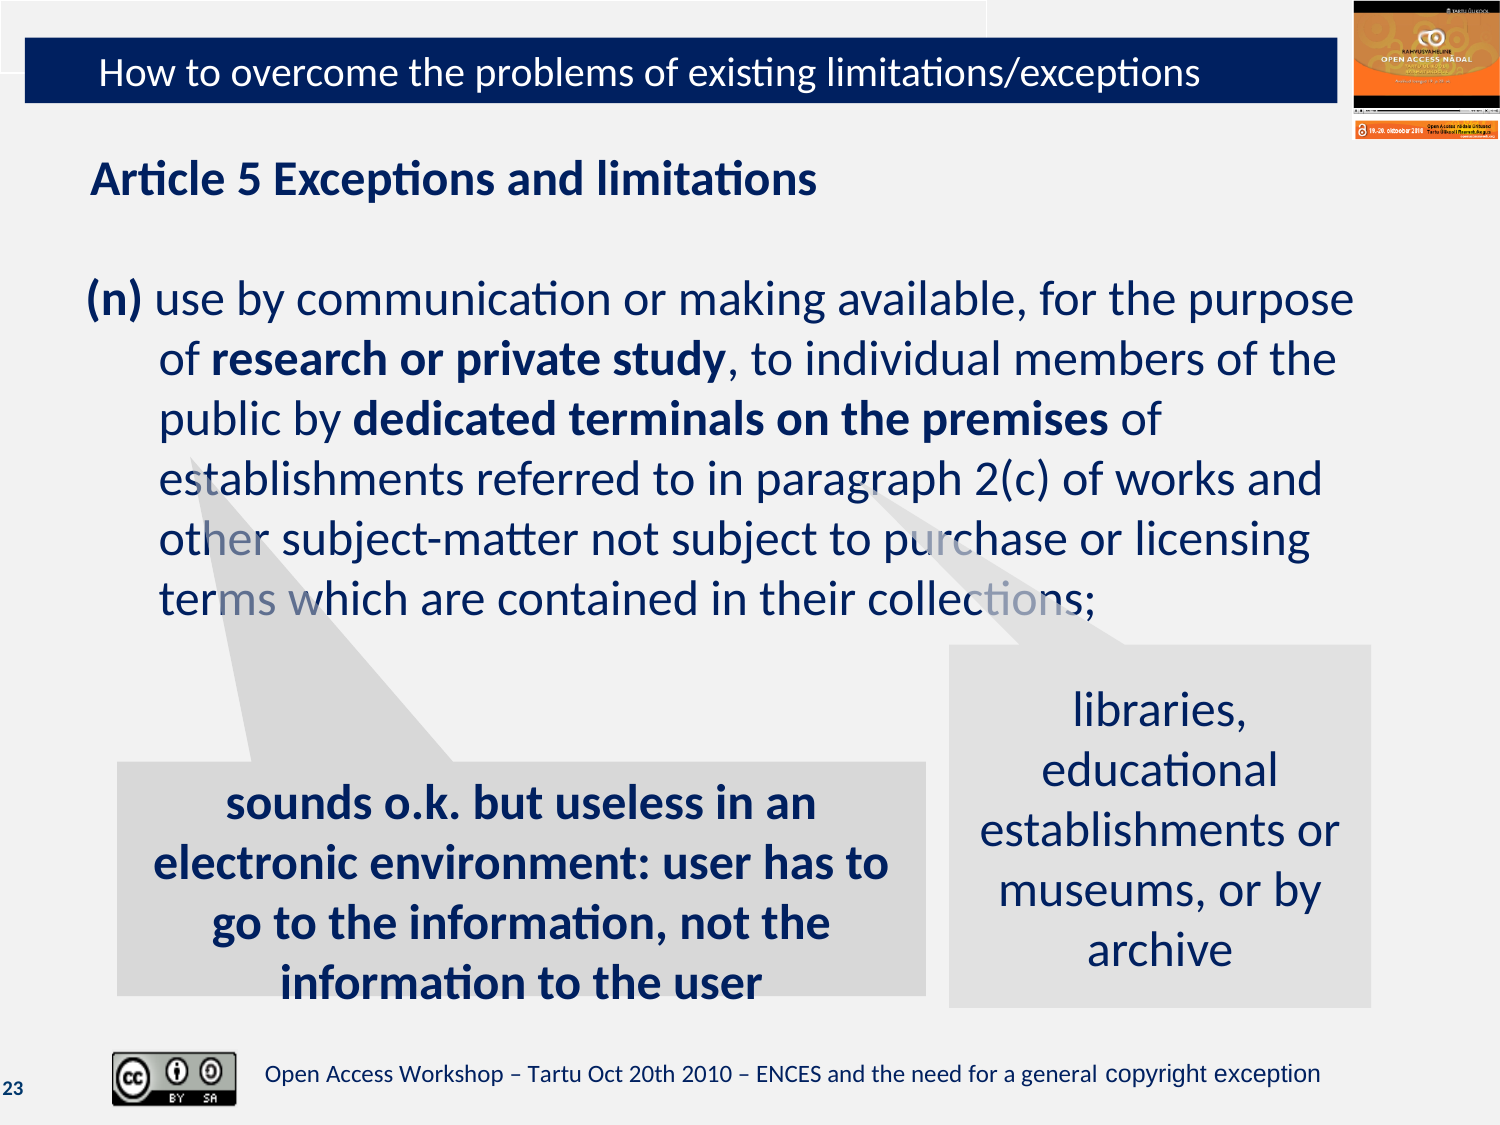

How to overcome the problems of existing limitations/exceptions
Article 5 Exceptions and limitations
(n) use by communication or making available, for the purpose of research or private study, to individual members of the public by dedicated terminals on the premises of establishments referred to in paragraph 2(c) of works and other subject-matter not subject to purchase or licensing terms which are contained in their collections;
libraries, educational establishments or museums, or by archive
sounds o.k. but useless in an electronic environment: user has to go to the information, not the information to the user